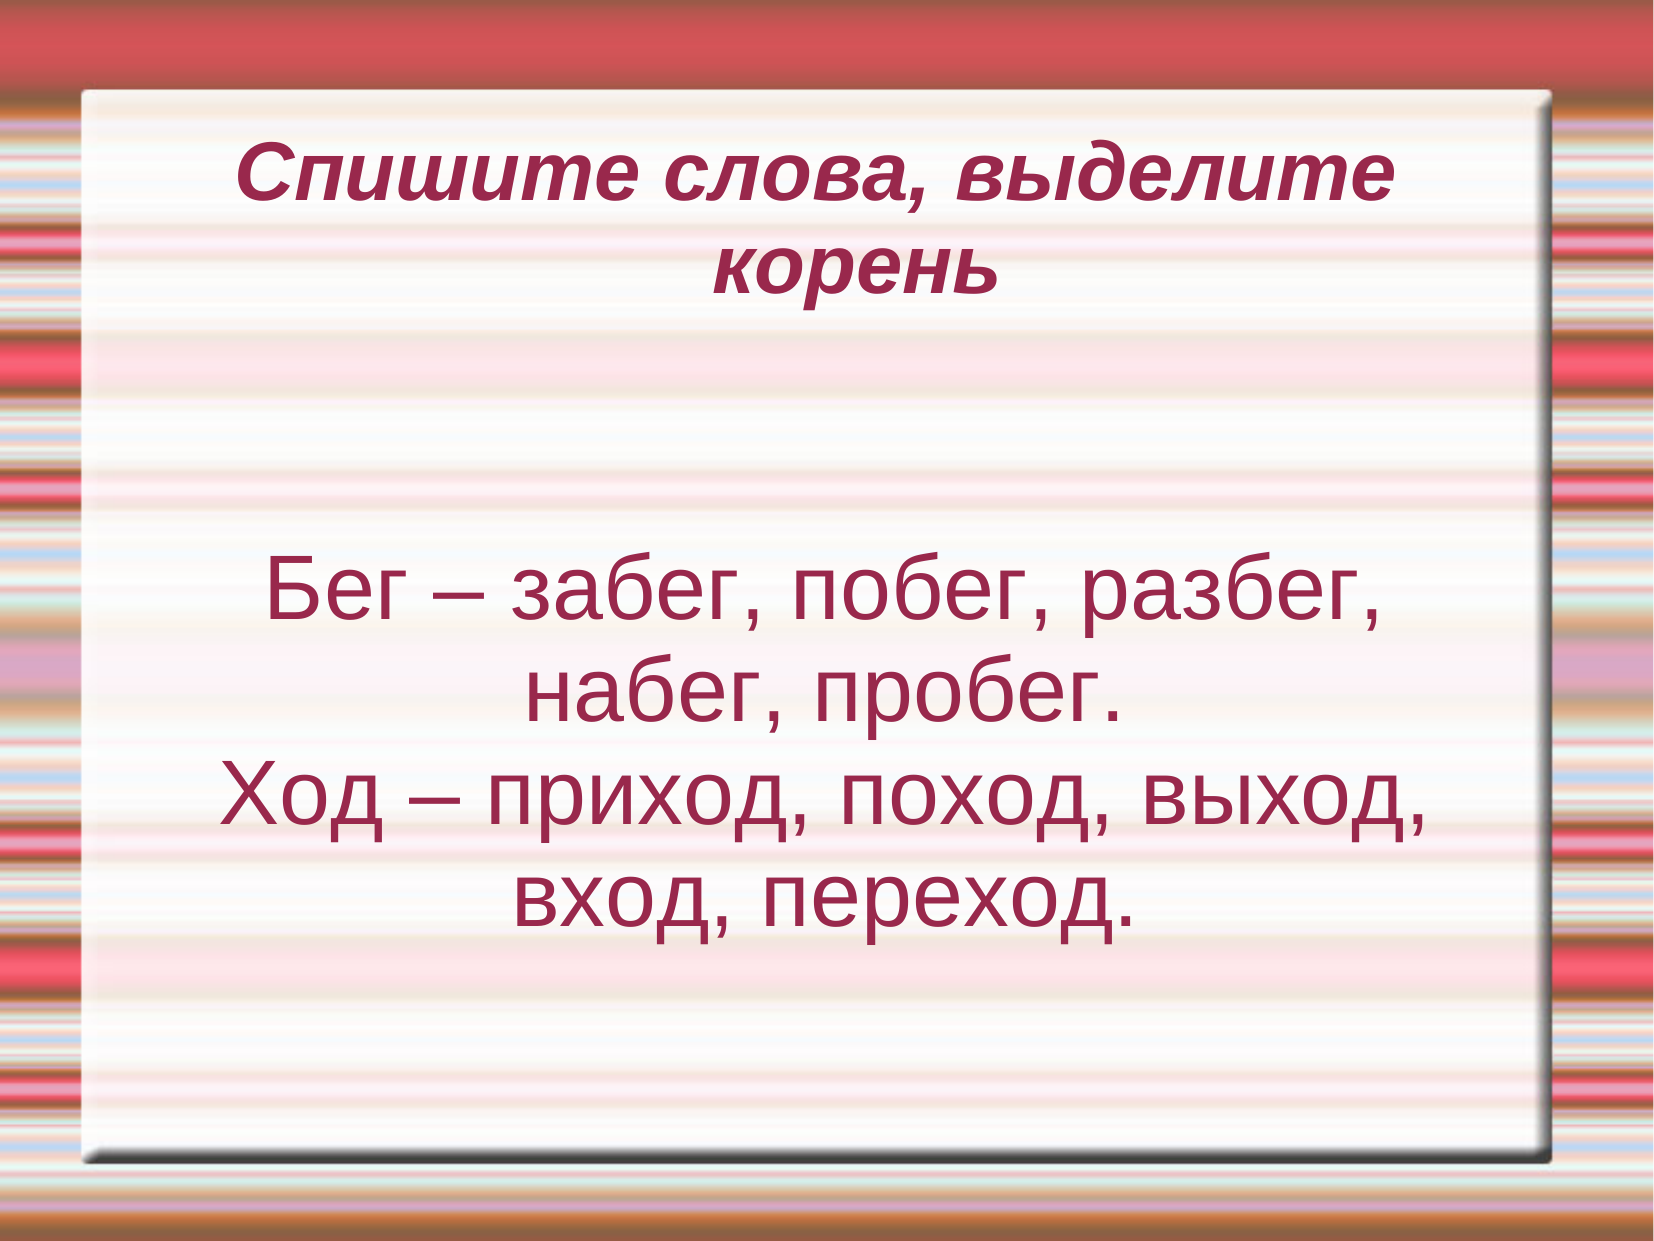

# Спишите слова, выделите корень
Бег – забег, побег, разбег, набег, пробег.
Ход – приход, поход, выход, вход, переход.